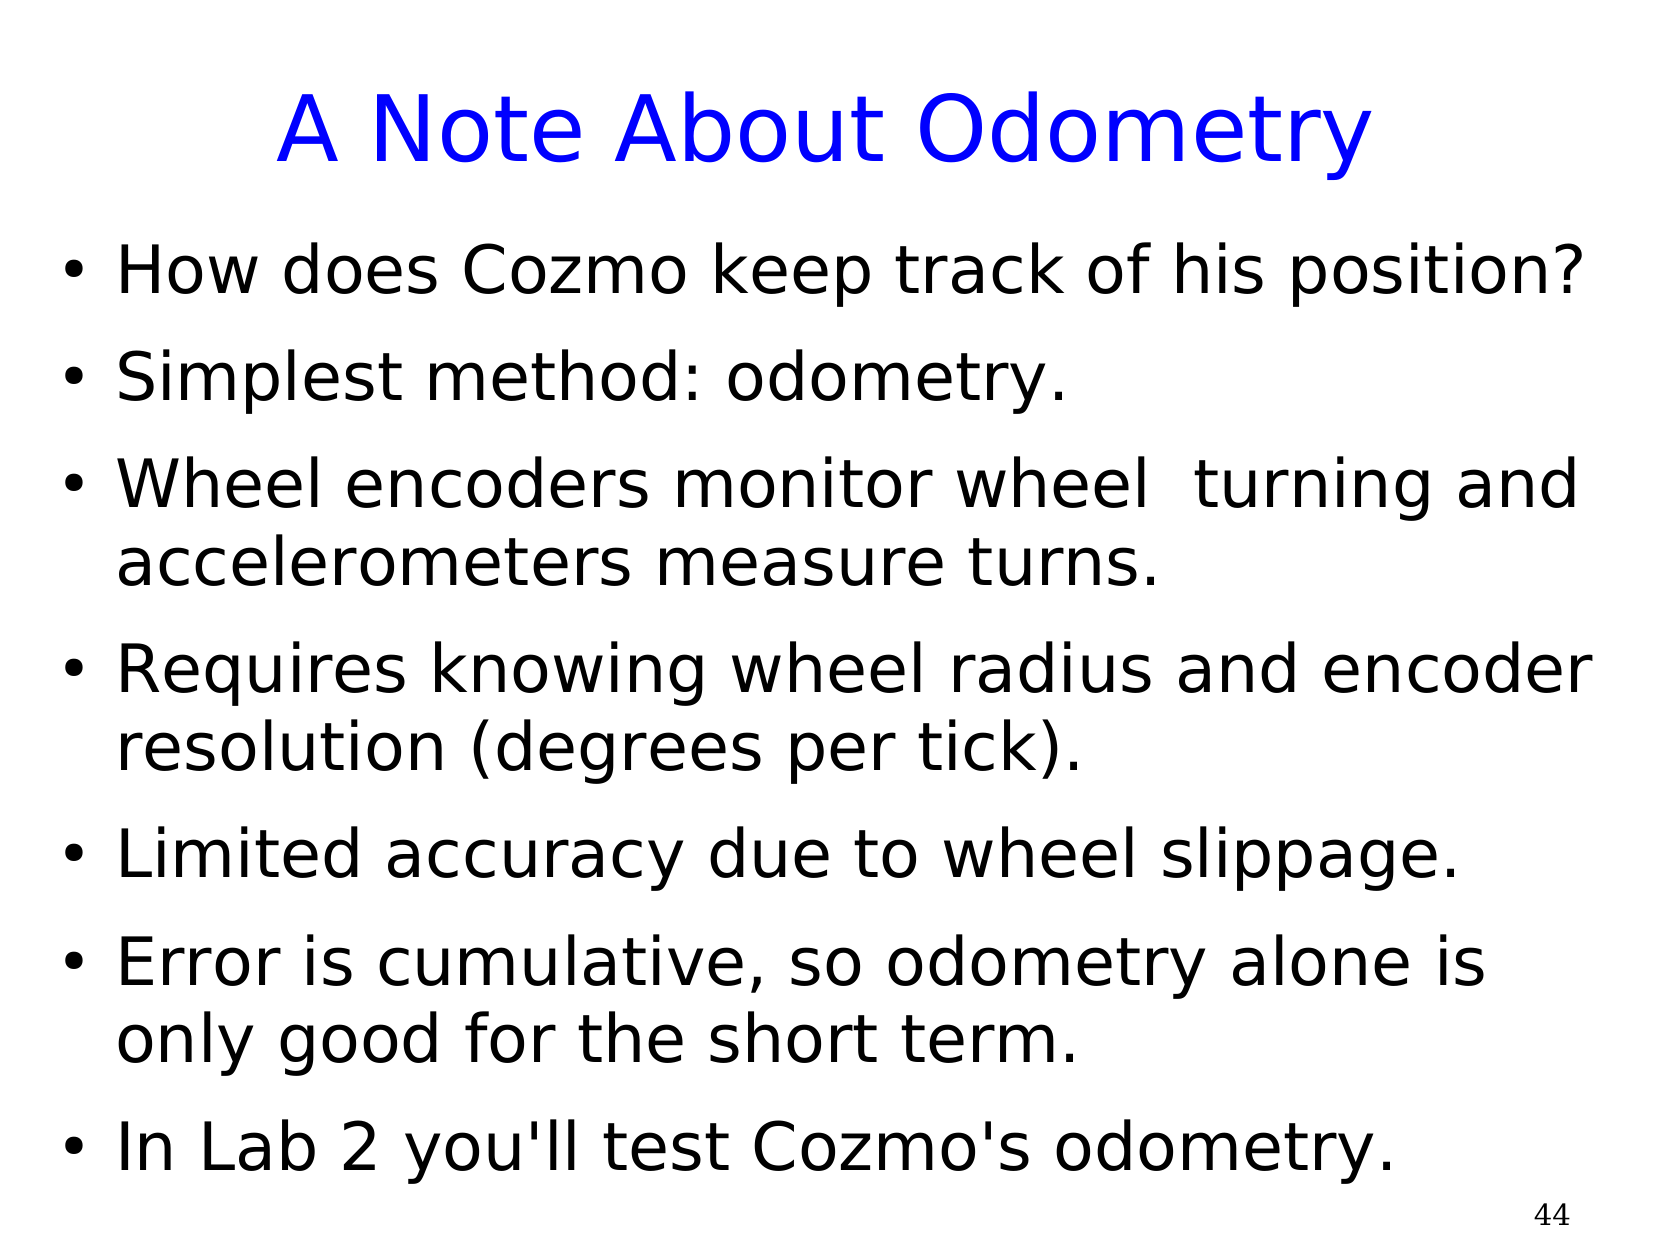

# A Note About Odometry
How does Cozmo keep track of his position?
Simplest method: odometry.
Wheel encoders monitor wheel turning and accelerometers measure turns.
Requires knowing wheel radius and encoder resolution (degrees per tick).
Limited accuracy due to wheel slippage.
Error is cumulative, so odometry alone is only good for the short term.
In Lab 2 you'll test Cozmo's odometry.
44